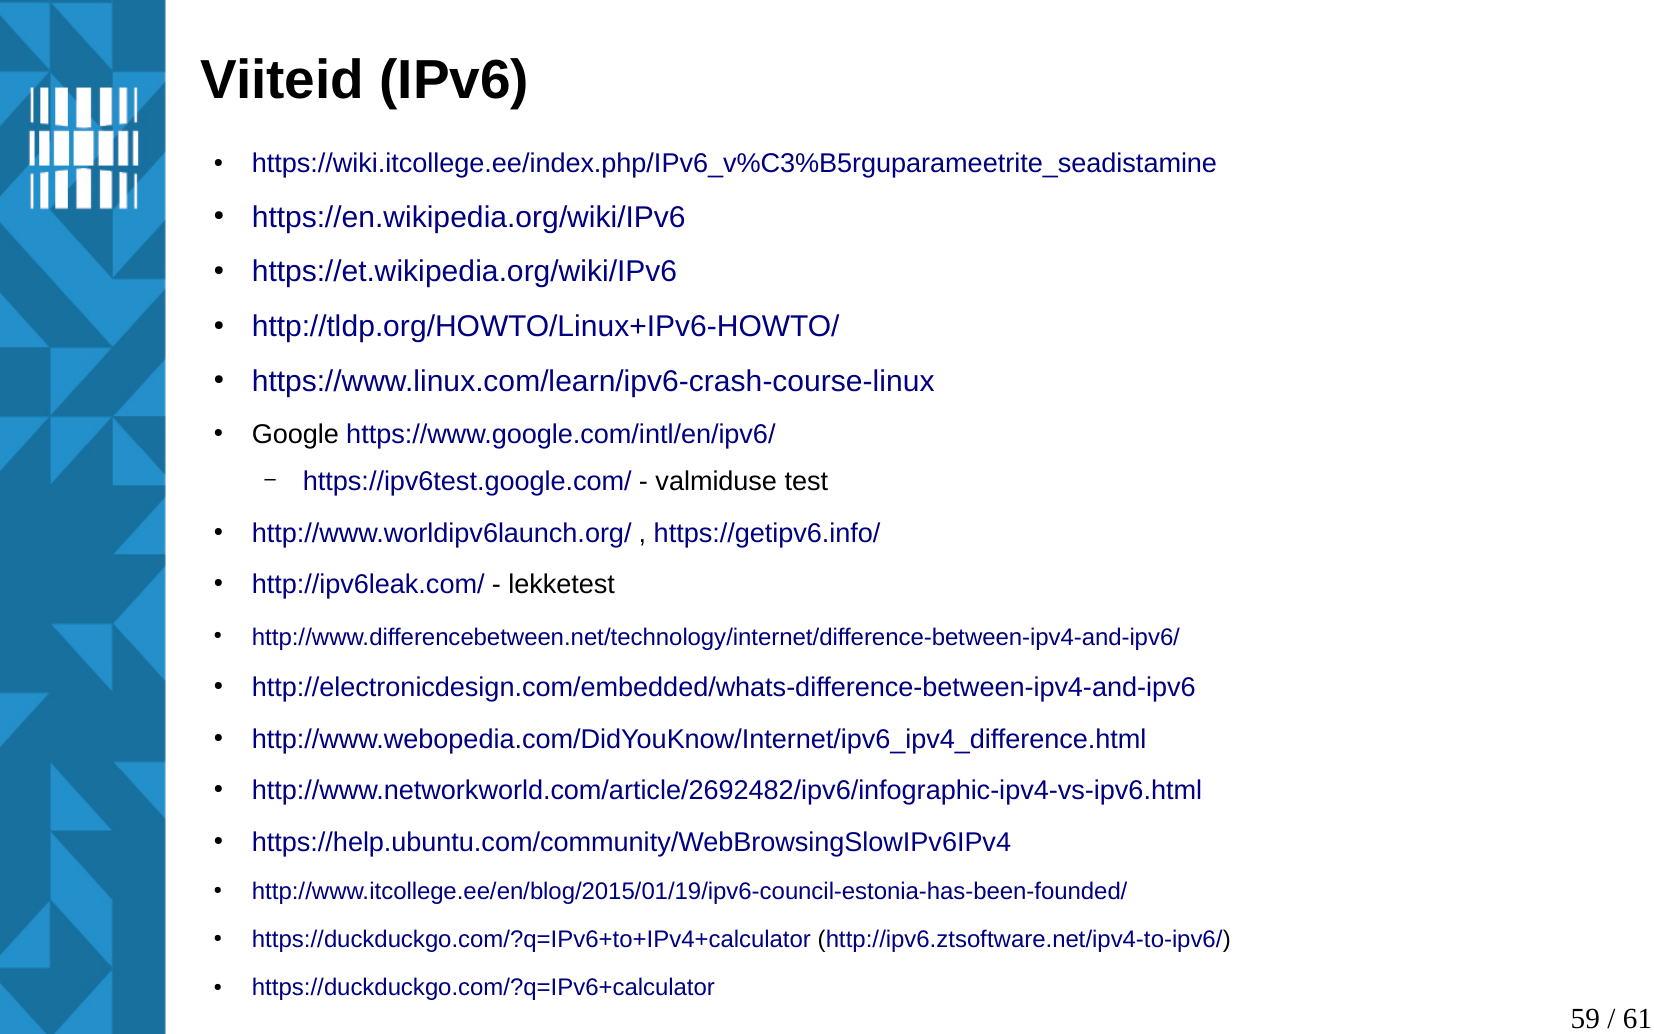

# Viiteid (IPv6)
https://wiki.itcollege.ee/index.php/IPv6_v%C3%B5rguparameetrite_seadistamine
https://en.wikipedia.org/wiki/IPv6
https://et.wikipedia.org/wiki/IPv6
http://tldp.org/HOWTO/Linux+IPv6-HOWTO/
https://www.linux.com/learn/ipv6-crash-course-linux
Google https://www.google.com/intl/en/ipv6/
https://ipv6test.google.com/ - valmiduse test
http://www.worldipv6launch.org/ , https://getipv6.info/
http://ipv6leak.com/ - lekketest
http://www.differencebetween.net/technology/internet/difference-between-ipv4-and-ipv6/
http://electronicdesign.com/embedded/whats-difference-between-ipv4-and-ipv6
http://www.webopedia.com/DidYouKnow/Internet/ipv6_ipv4_difference.html
http://www.networkworld.com/article/2692482/ipv6/infographic-ipv4-vs-ipv6.html
https://help.ubuntu.com/community/WebBrowsingSlowIPv6IPv4
http://www.itcollege.ee/en/blog/2015/01/19/ipv6-council-estonia-has-been-founded/
https://duckduckgo.com/?q=IPv6+to+IPv4+calculator (http://ipv6.ztsoftware.net/ipv4-to-ipv6/)
https://duckduckgo.com/?q=IPv6+calculator
59